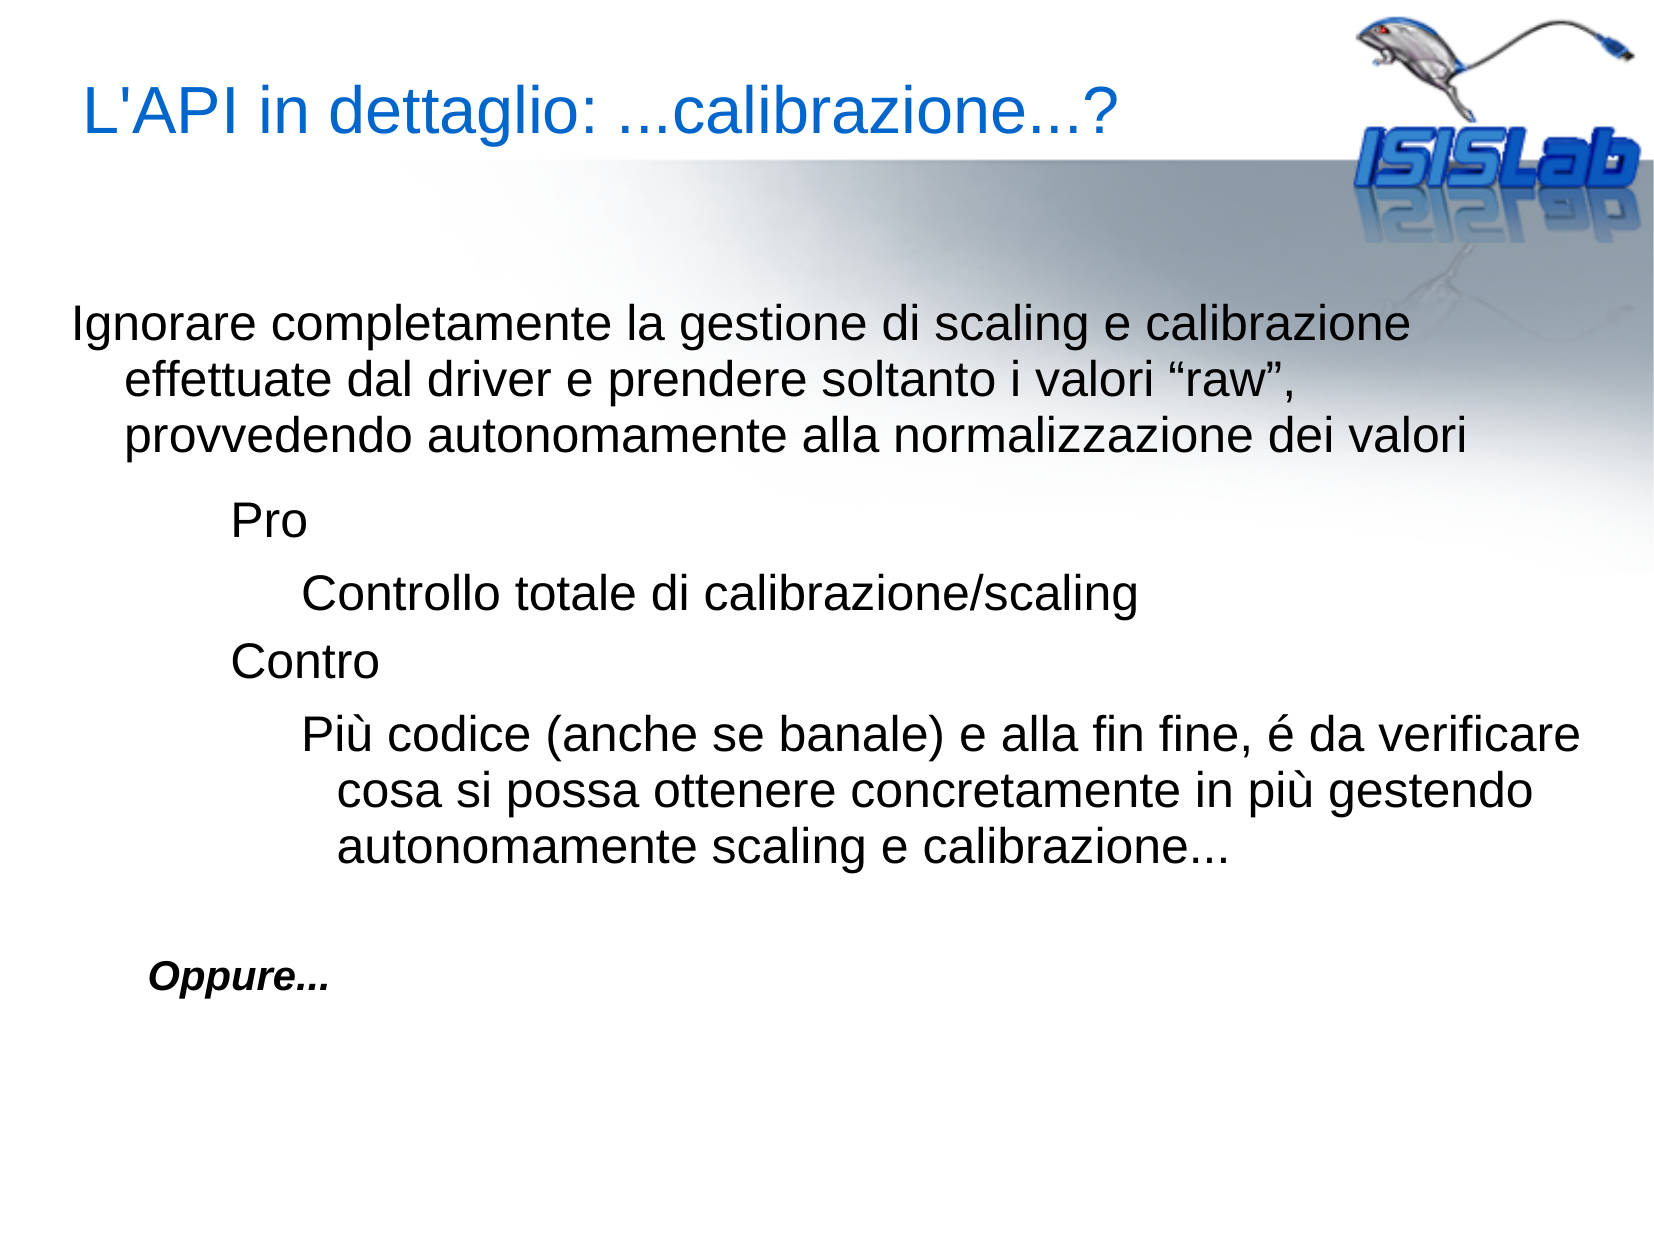

L'API in dettaglio: ...calibrazione...?
# Ignorare completamente la gestione di scaling e calibrazione effettuate dal driver e prendere soltanto i valori “raw”, provvedendo autonomamente alla normalizzazione dei valori
Pro
Controllo totale di calibrazione/scaling
Contro
Più codice (anche se banale) e alla fin fine, é da verificare cosa si possa ottenere concretamente in più gestendo autonomamente scaling e calibrazione...
Oppure...